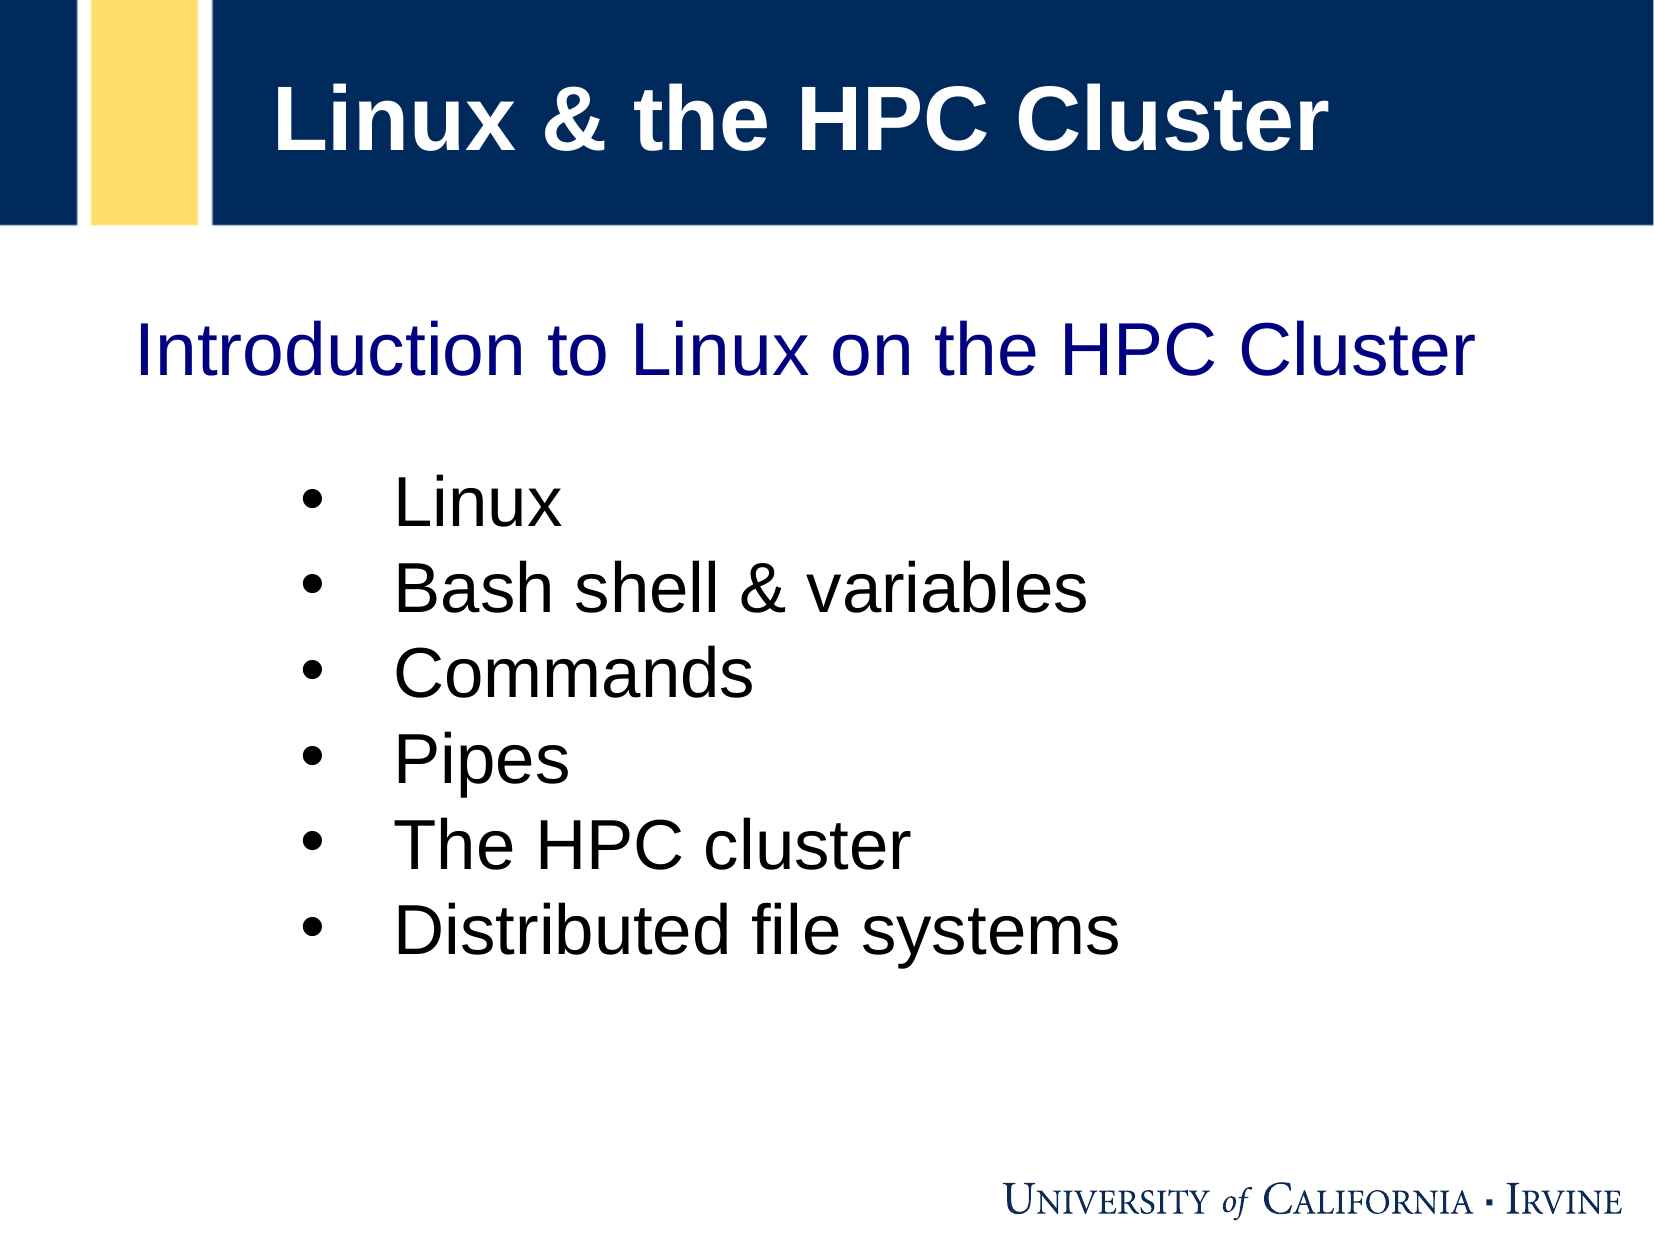

# Linux & the HPC Cluster
Introduction to Linux on the HPC Cluster
Linux
Bash shell & variables
Commands
Pipes
The HPC cluster
Distributed file systems